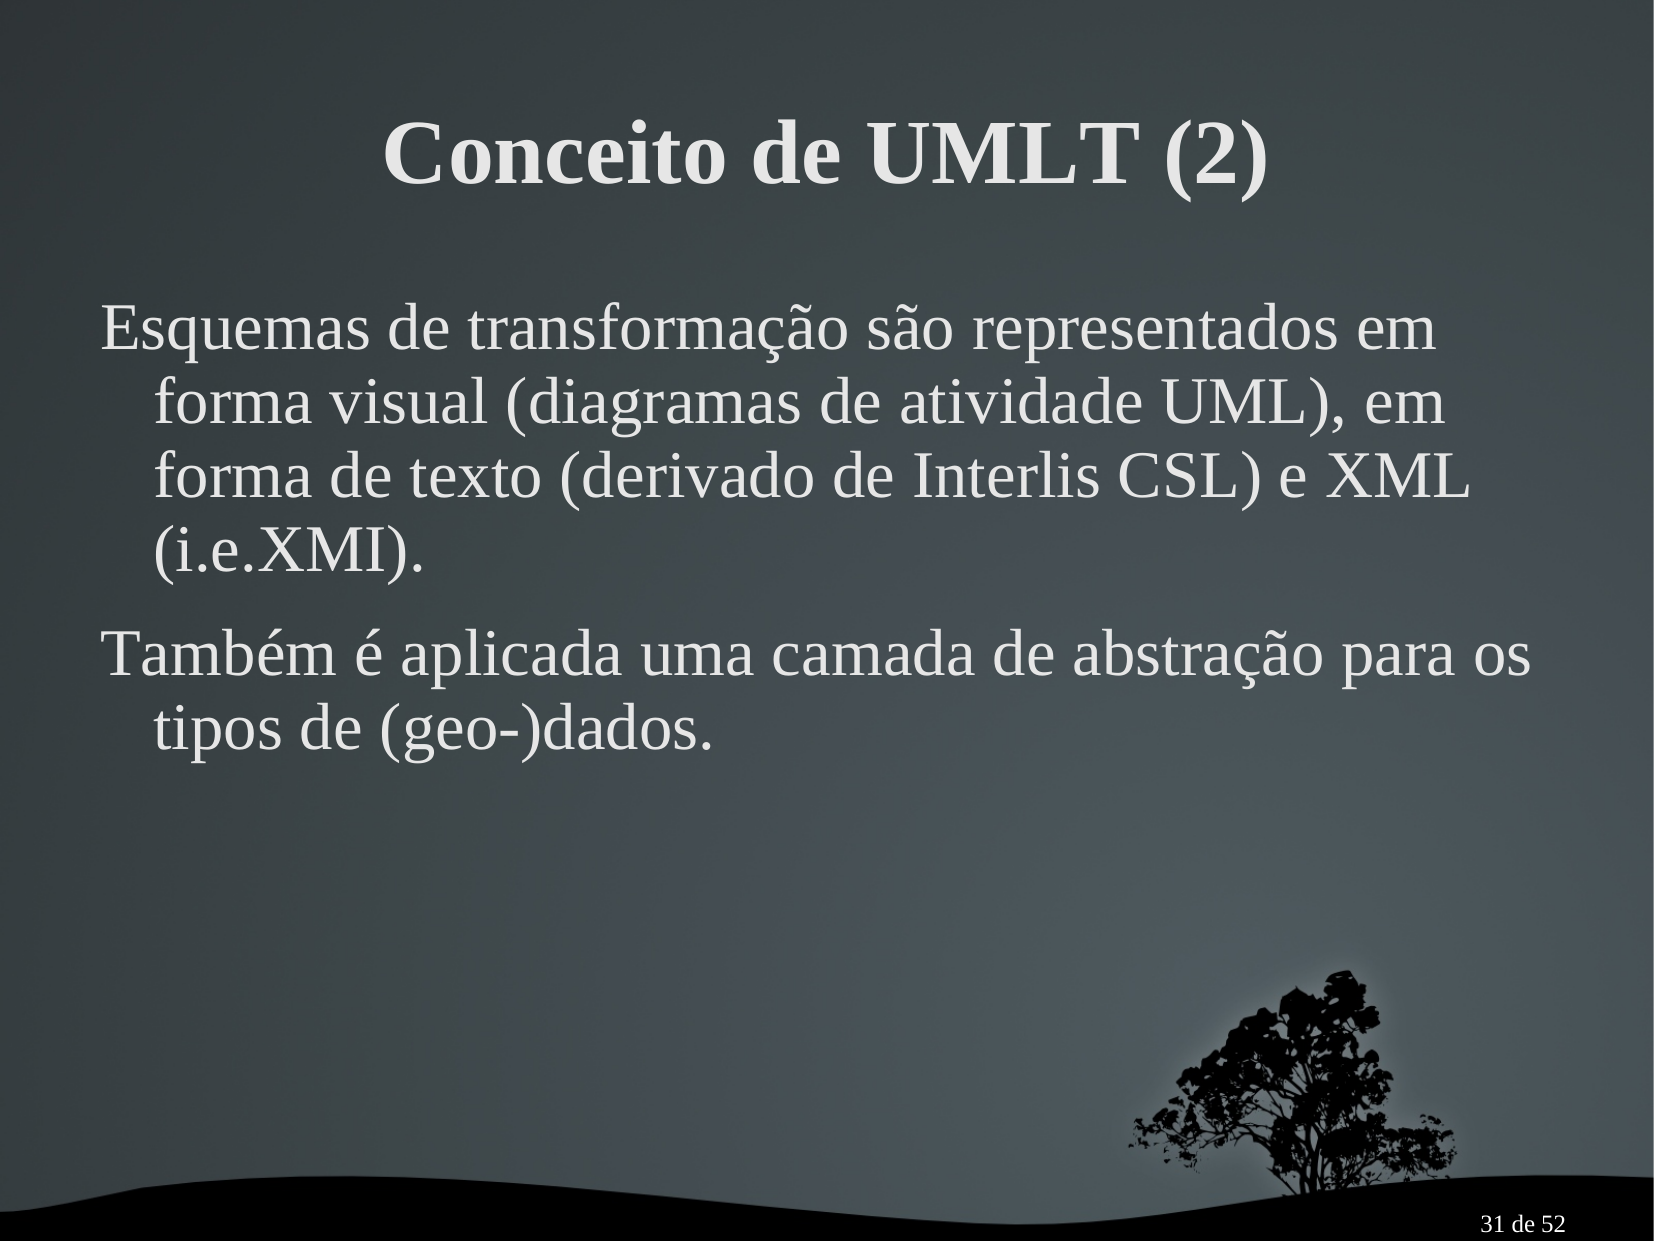

# Conceito de UMLT (2)
Esquemas de transformação são representados em forma visual (diagramas de atividade UML), em forma de texto (derivado de Interlis CSL) e XML (i.e.XMI).
Também é aplicada uma camada de abstração para os tipos de (geo-)dados.
31